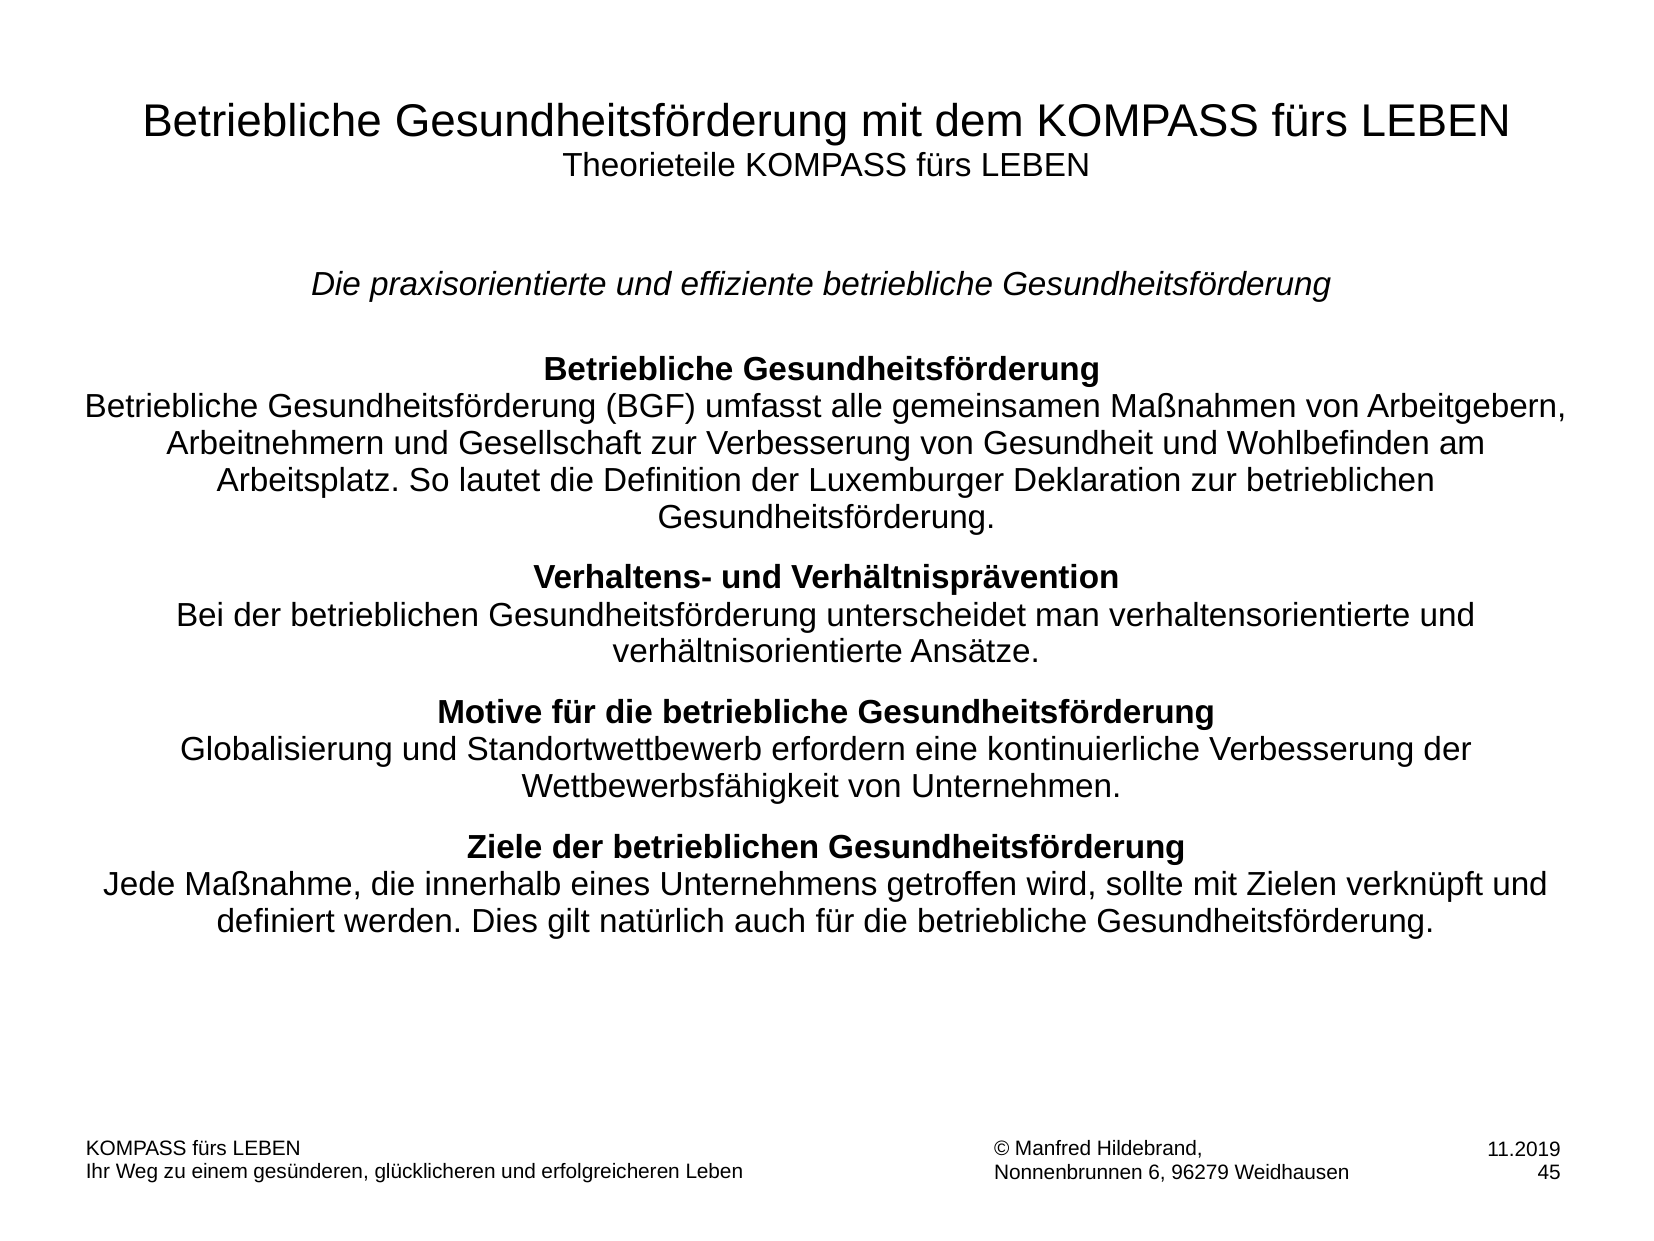

# Betriebliche Gesundheitsförderung mit dem KOMPASS fürs LEBEN Theorieteile KOMPASS fürs LEBEN
Die praxisorientierte und effiziente betriebliche Gesundheitsförderung
Betriebliche Gesundheitsförderung
Betriebliche Gesundheitsförderung (BGF) umfasst alle gemeinsamen Maßnahmen von Arbeitgebern, Arbeitnehmern und Gesellschaft zur Verbesserung von Gesundheit und Wohlbefinden am Arbeitsplatz. So lautet die Definition der Luxemburger Deklaration zur betrieblichen Gesundheitsförderung.
Verhaltens- und Verhältnisprävention
Bei der betrieblichen Gesundheitsförderung unterscheidet man verhaltensorientierte und verhältnisorientierte Ansätze.
Motive für die betriebliche Gesundheitsförderung
Globalisierung und Standortwettbewerb erfordern eine kontinuierliche Verbesserung der Wettbewerbsfähigkeit von Unternehmen.
Ziele der betrieblichen Gesundheitsförderung
Jede Maßnahme, die innerhalb eines Unternehmens getroffen wird, sollte mit Zielen verknüpft und definiert werden. Dies gilt natürlich auch für die betriebliche Gesundheitsförderung.
KOMPASS fürs LEBEN
Ihr Weg zu einem gesünderen, glücklicheren und erfolgreicheren Leben
© Manfred Hildebrand,
Nonnenbrunnen 6, 96279 Weidhausen
11.2019
45